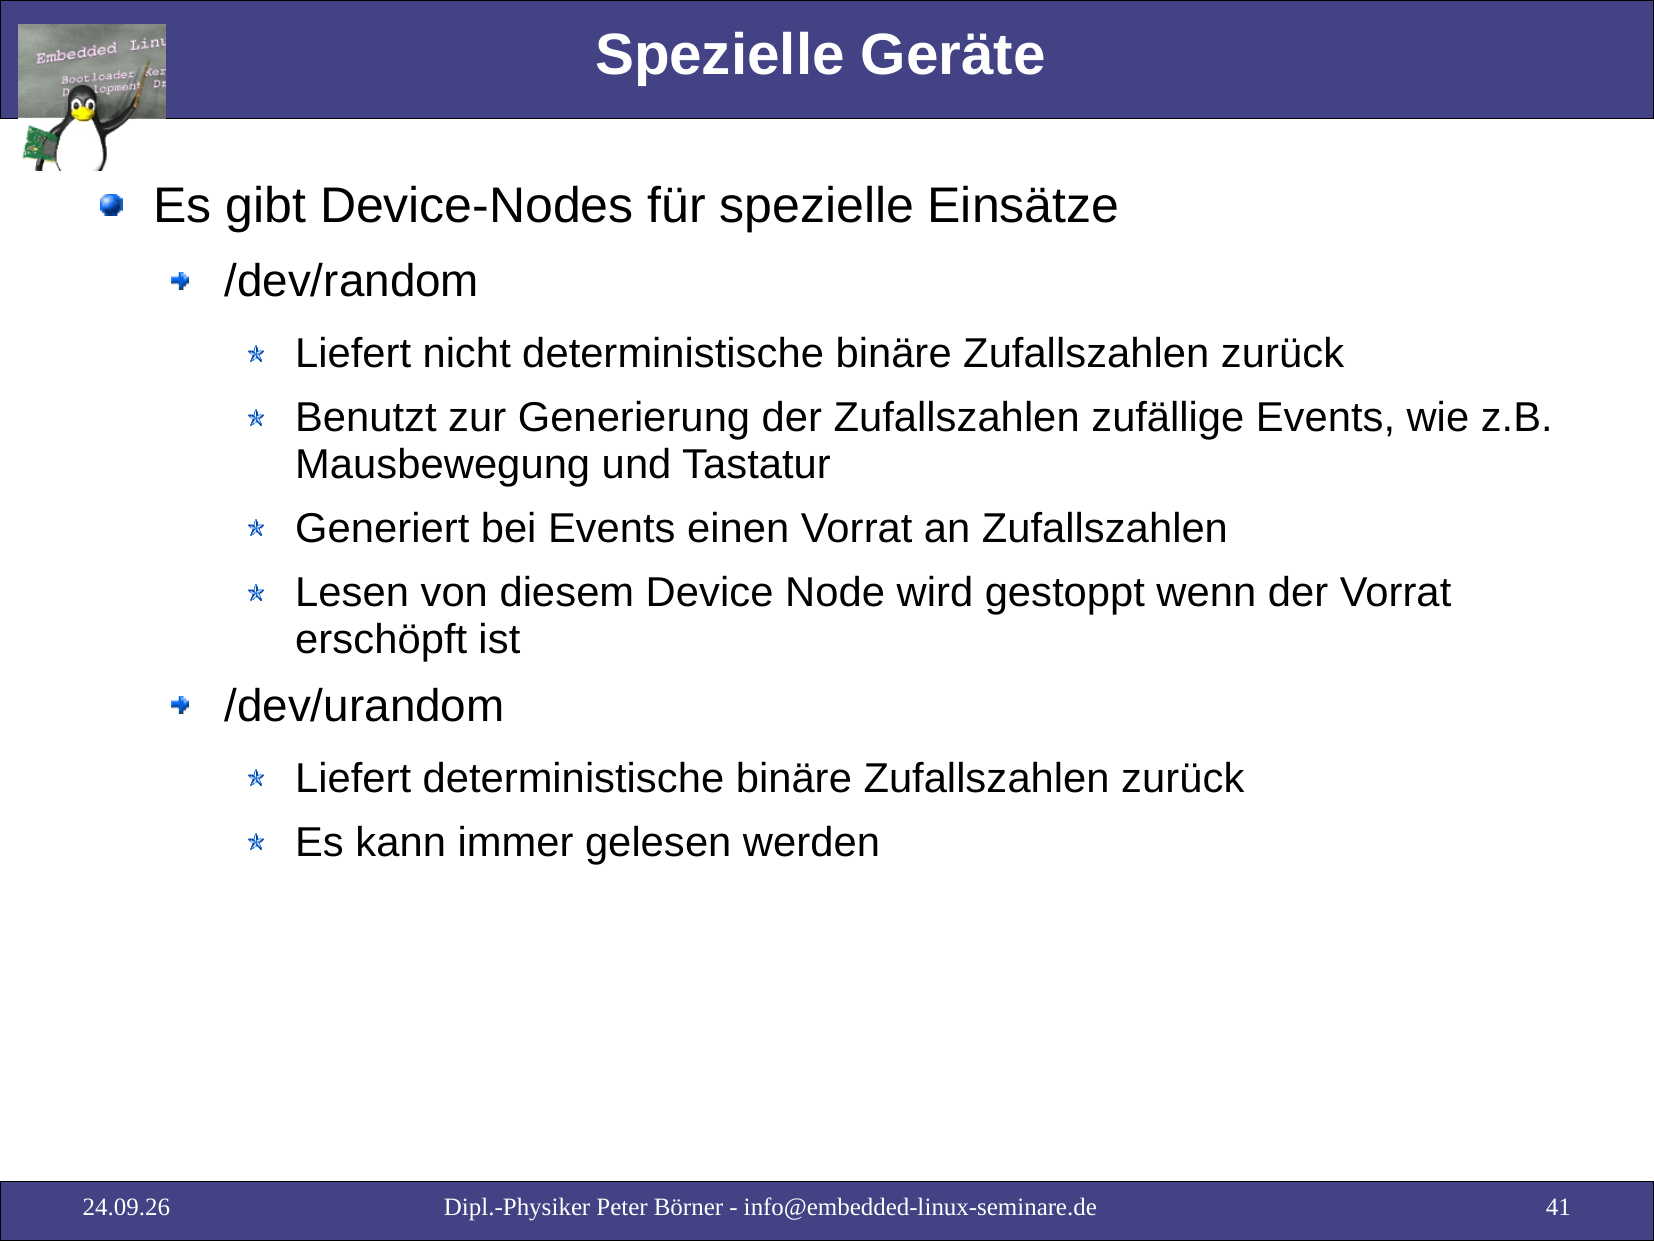

# Spezielle Geräte
Es gibt Device-Nodes für spezielle Einsätze
/dev/random
Liefert nicht deterministische binäre Zufallszahlen zurück
Benutzt zur Generierung der Zufallszahlen zufällige Events, wie z.B. Mausbewegung und Tastatur
Generiert bei Events einen Vorrat an Zufallszahlen
Lesen von diesem Device Node wird gestoppt wenn der Vorrat erschöpft ist
/dev/urandom
Liefert deterministische binäre Zufallszahlen zurück
Es kann immer gelesen werden
 Dipl.-Physiker Peter Börner - info@embedded-linux-seminare.de
41